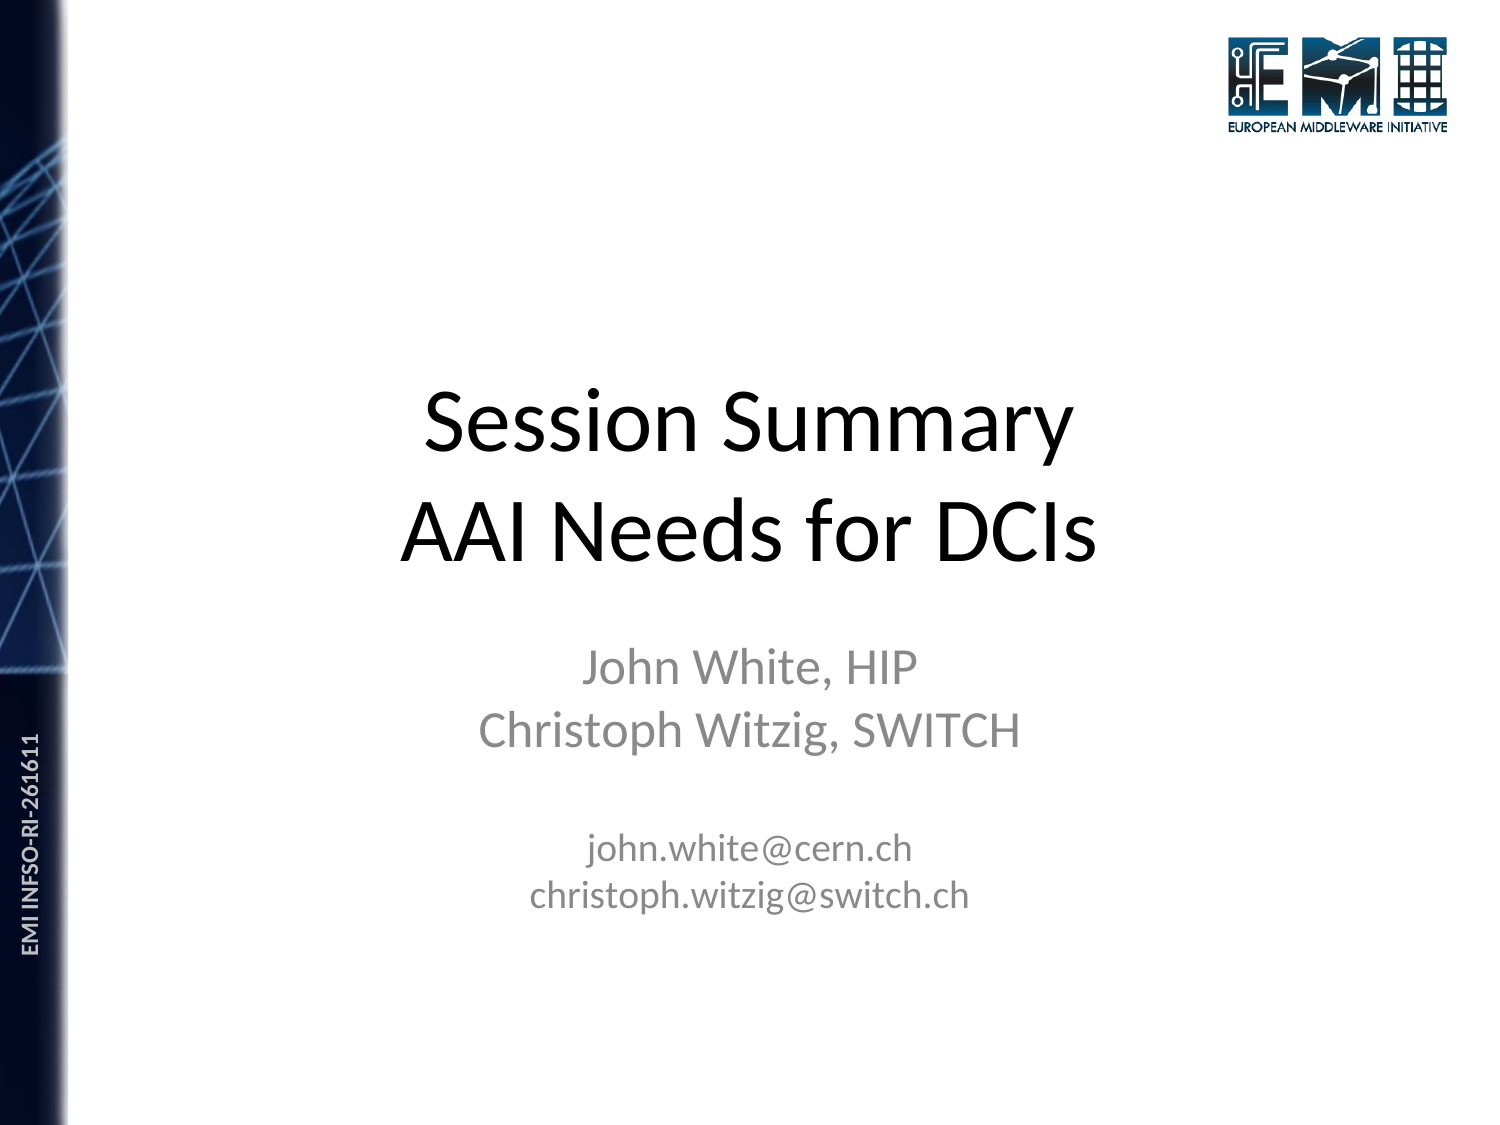

# Session Summary AAI Needs for DCIs
John White, HIP
Christoph Witzig, SWITCH
john.white@cern.ch
christoph.witzig@switch.ch